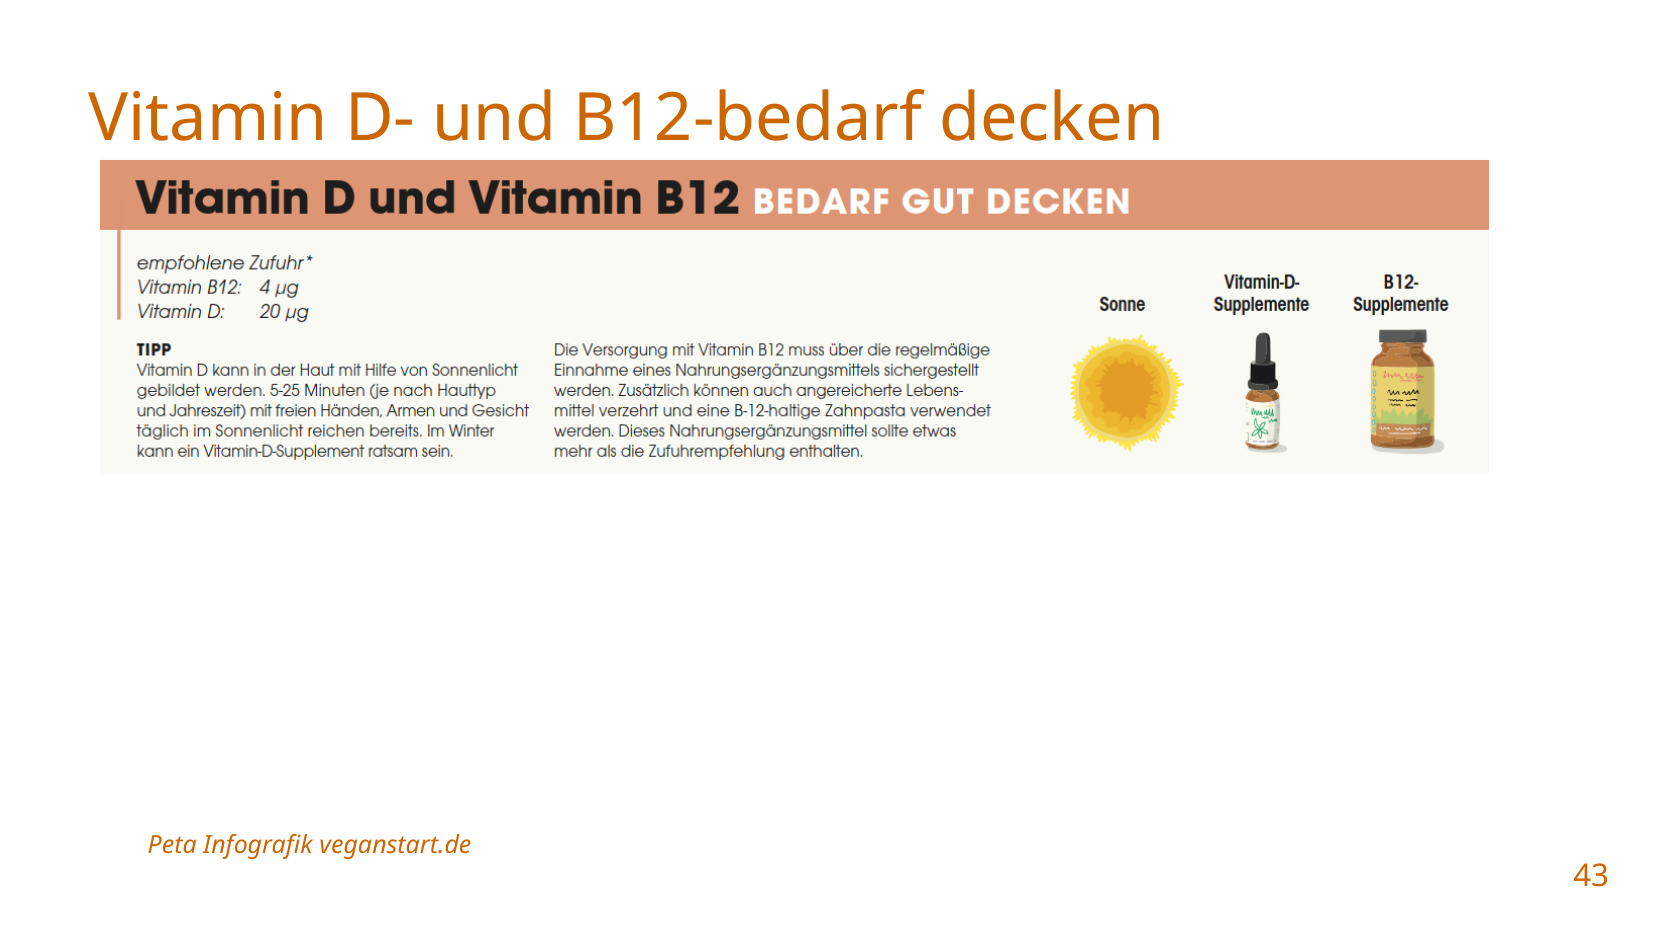

# Vitamin D- und B12-bedarf decken
Peta Infografik veganstart.de